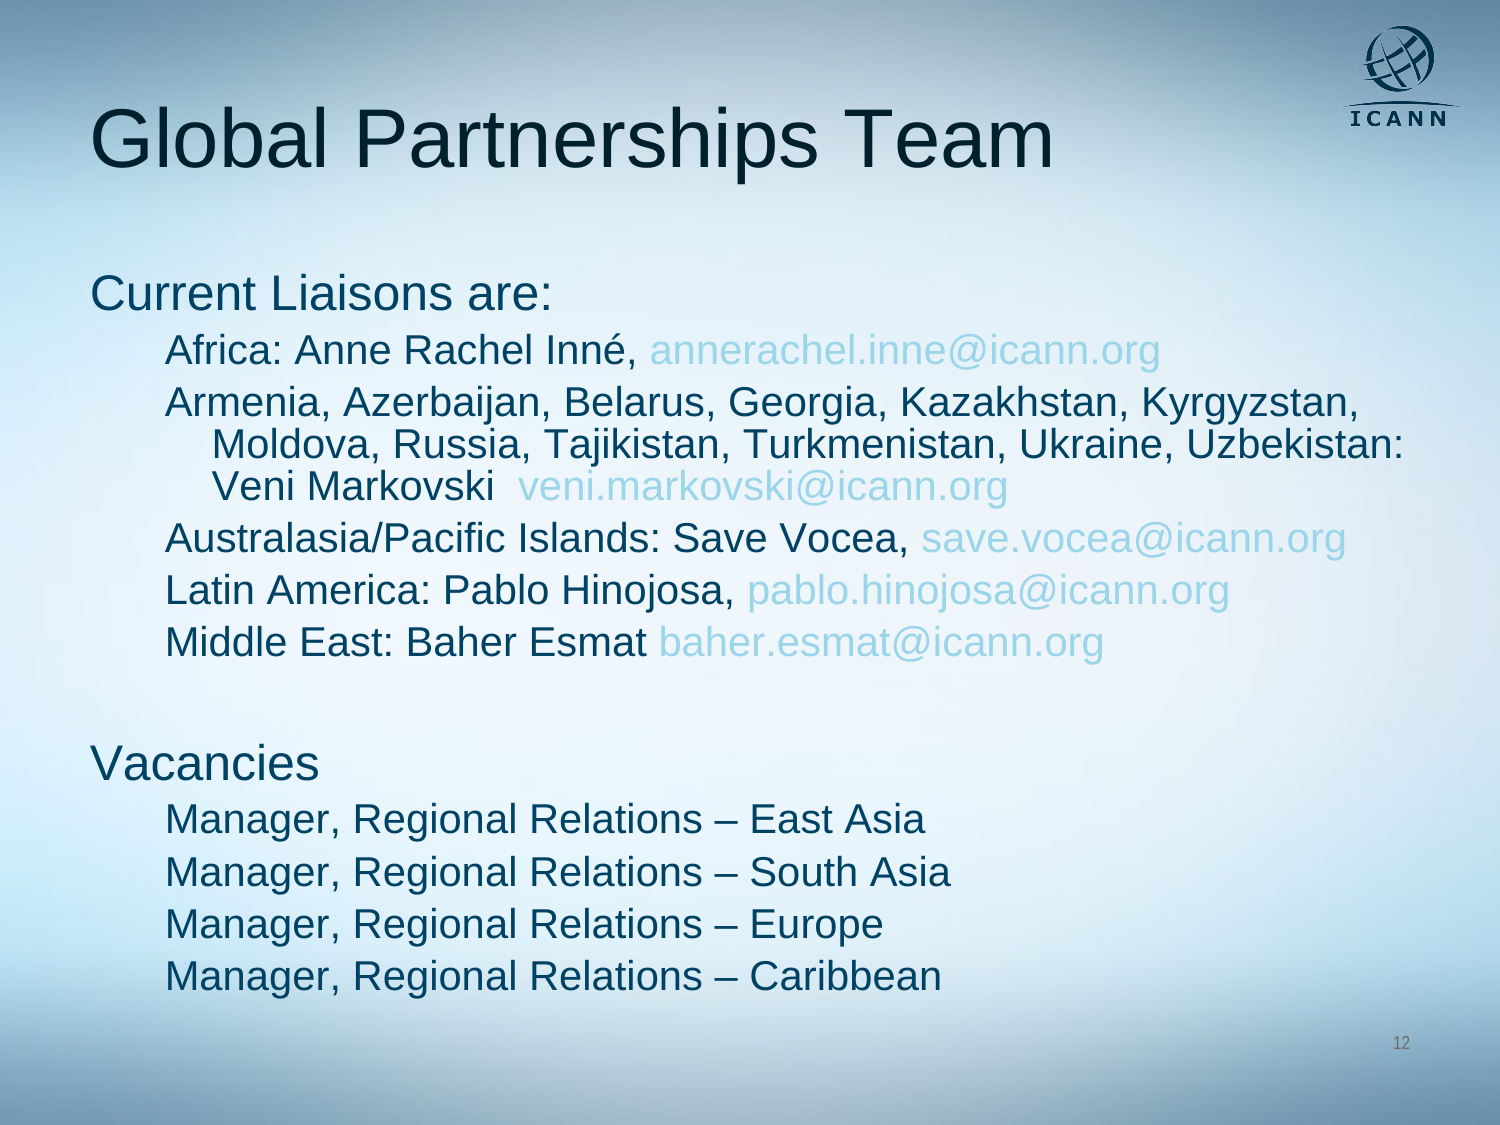

# Global Partnerships Team
Current Liaisons are:
Africa: Anne Rachel Inné, annerachel.inne@icann.org
Armenia, Azerbaijan, Belarus, Georgia, Kazakhstan, Kyrgyzstan, Moldova, Russia, Tajikistan, Turkmenistan, Ukraine, Uzbekistan: Veni Markovski veni.markovski@icann.org
Australasia/Pacific Islands: Save Vocea, save.vocea@icann.org
Latin America: Pablo Hinojosa, pablo.hinojosa@icann.org
Middle East: Baher Esmat baher.esmat@icann.org
Vacancies
Manager, Regional Relations – East Asia
Manager, Regional Relations – South Asia
Manager, Regional Relations – Europe
Manager, Regional Relations – Caribbean
12